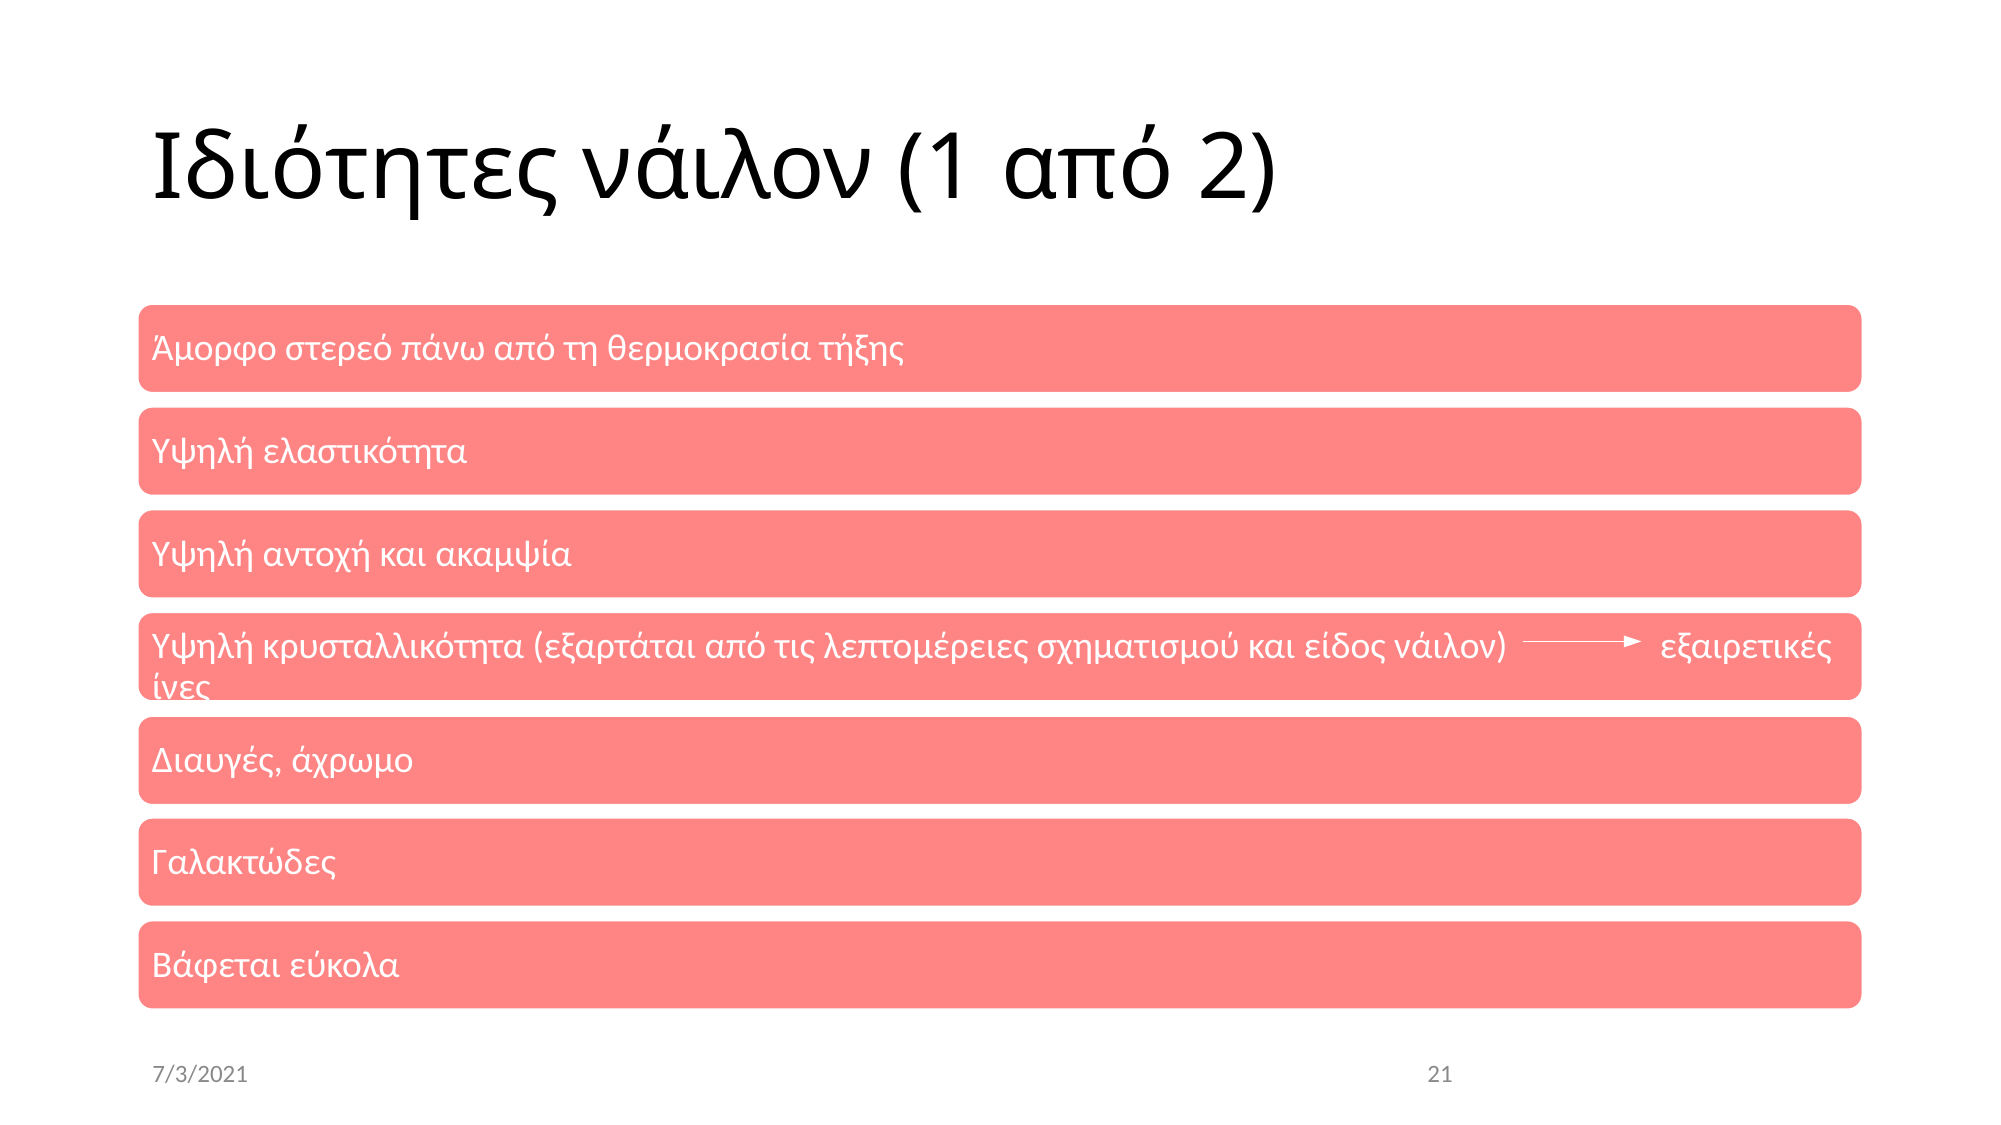

# Ιδιότητες νάιλον (1 από 2)
Άμορφο στερεό πάνω από τη θερμοκρασία τήξης
Υψηλή ελαστικότητα
Υψηλή αντοχή και ακαμψία
Υψηλή κρυσταλλικότητα (εξαρτάται από τις λεπτομέρειες σχηματισμού και είδος νάιλον) εξαιρετικές ίνες
Διαυγές, άχρωμο
Γαλακτώδες
Βάφεται εύκολα
7/3/2021